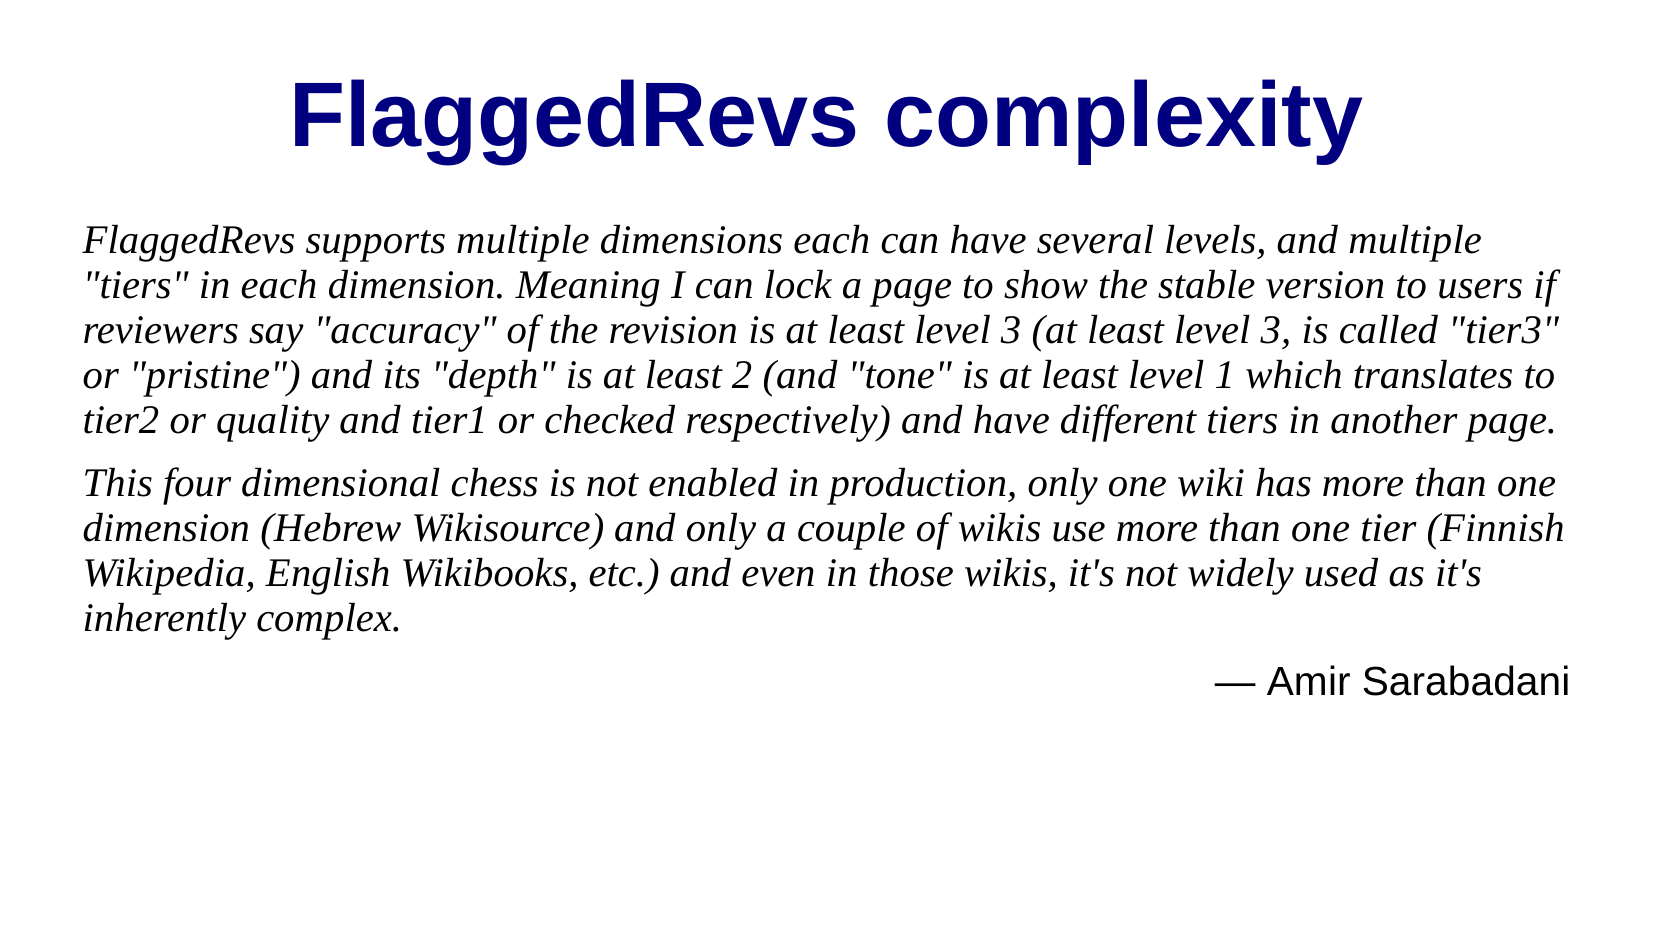

# FlaggedRevs complexity
FlaggedRevs supports multiple dimensions each can have several levels, and multiple "tiers" in each dimension. Meaning I can lock a page to show the stable version to users if reviewers say "accuracy" of the revision is at least level 3 (at least level 3, is called "tier3" or "pristine") and its "depth" is at least 2 (and "tone" is at least level 1 which translates to tier2 or quality and tier1 or checked respectively) and have different tiers in another page.
This four dimensional chess is not enabled in production, only one wiki has more than one dimension (Hebrew Wikisource) and only a couple of wikis use more than one tier (Finnish Wikipedia, English Wikibooks, etc.) and even in those wikis, it's not widely used as it's inherently complex.
— Amir Sarabadani